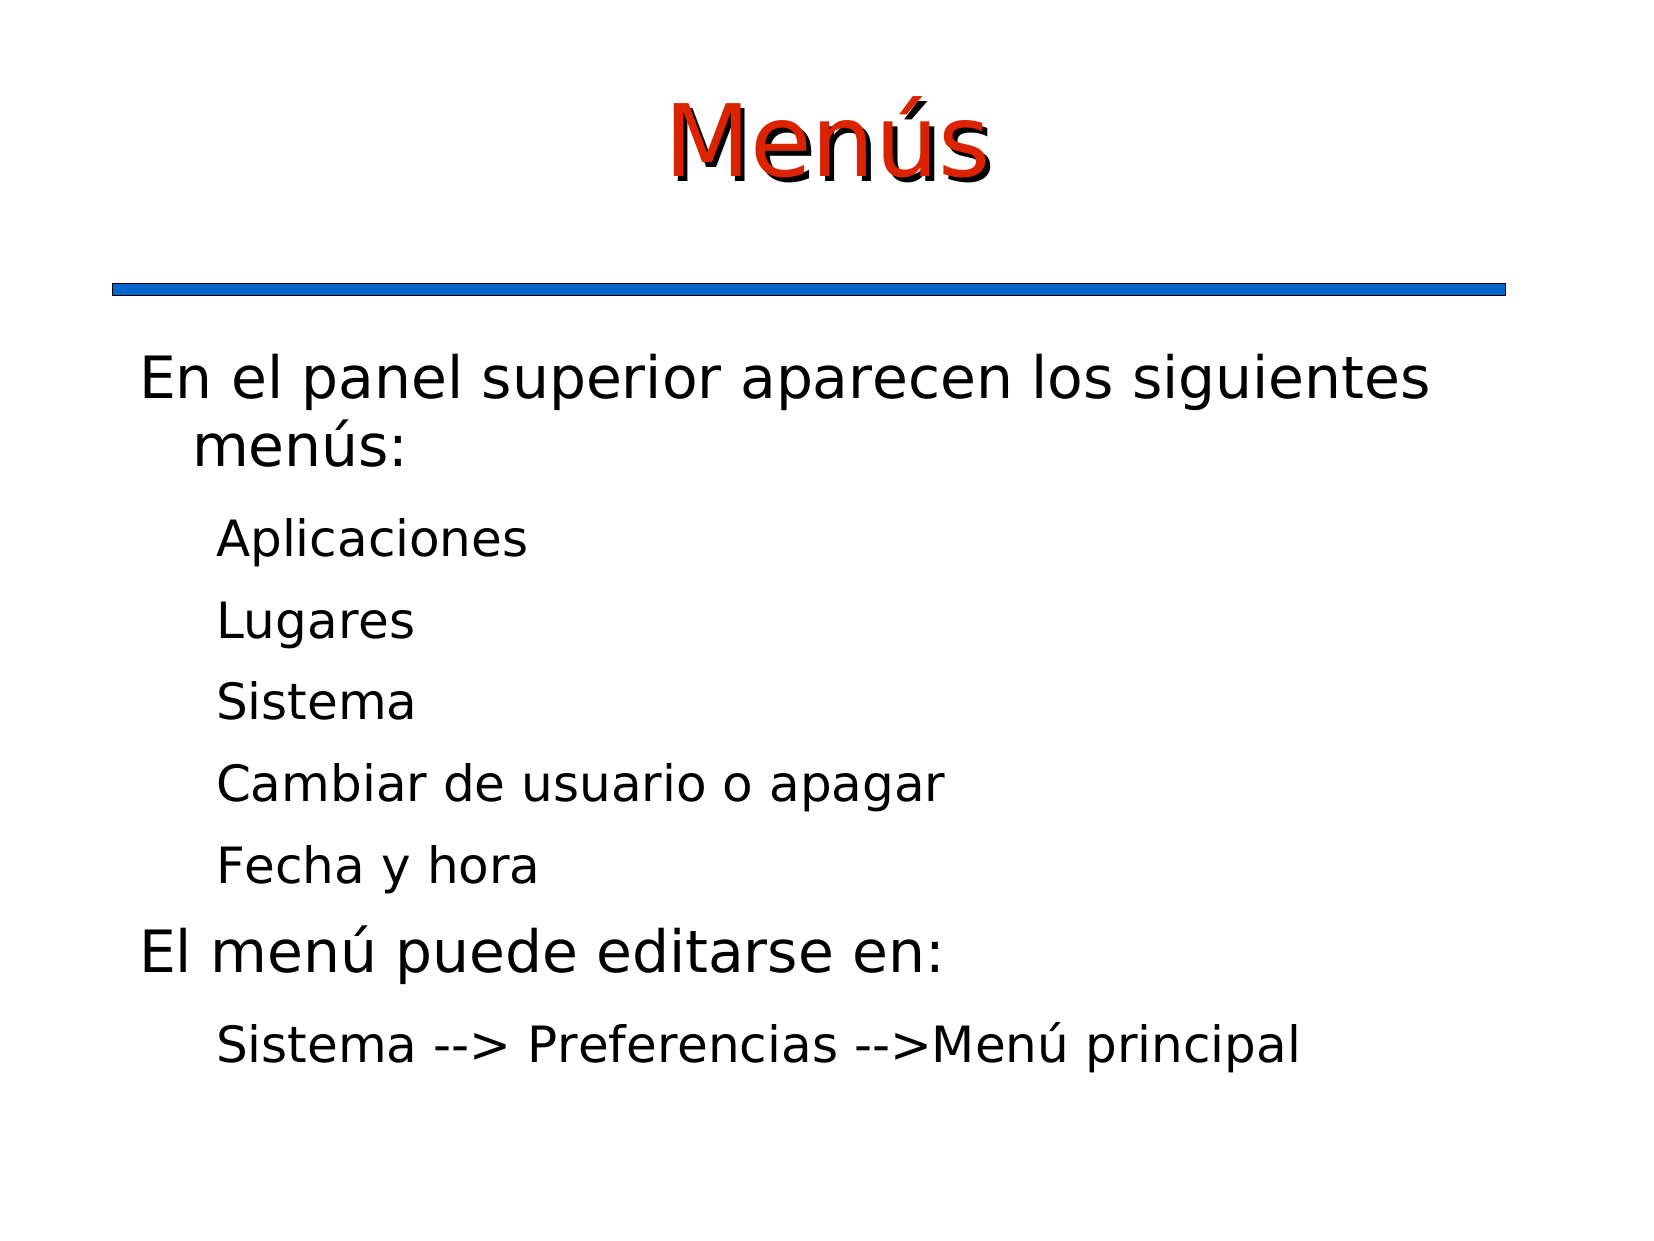

# Menús
En el panel superior aparecen los siguientes menús:
Aplicaciones
Lugares
Sistema
Cambiar de usuario o apagar
Fecha y hora
El menú puede editarse en:
Sistema --> Preferencias -->Menú principal